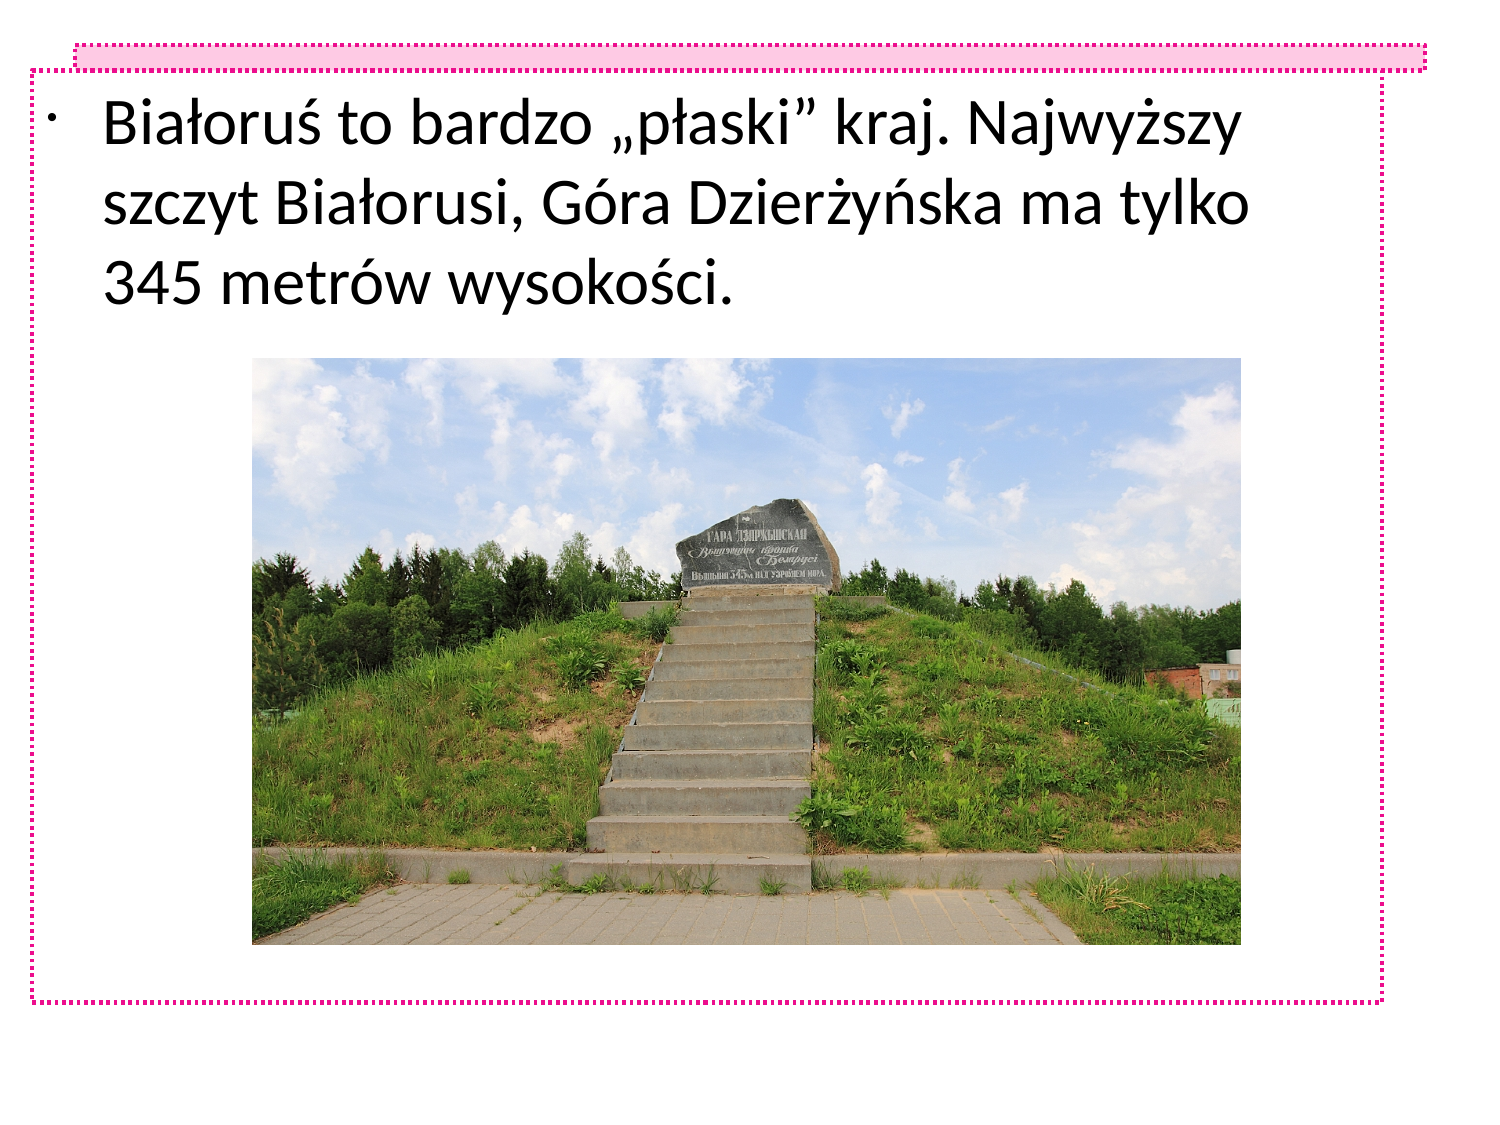

#
Białoruś to bardzo „płaski” kraj. Najwyższy szczyt Białorusi, Góra Dzierżyńska ma tylko 345 metrów wysokości.